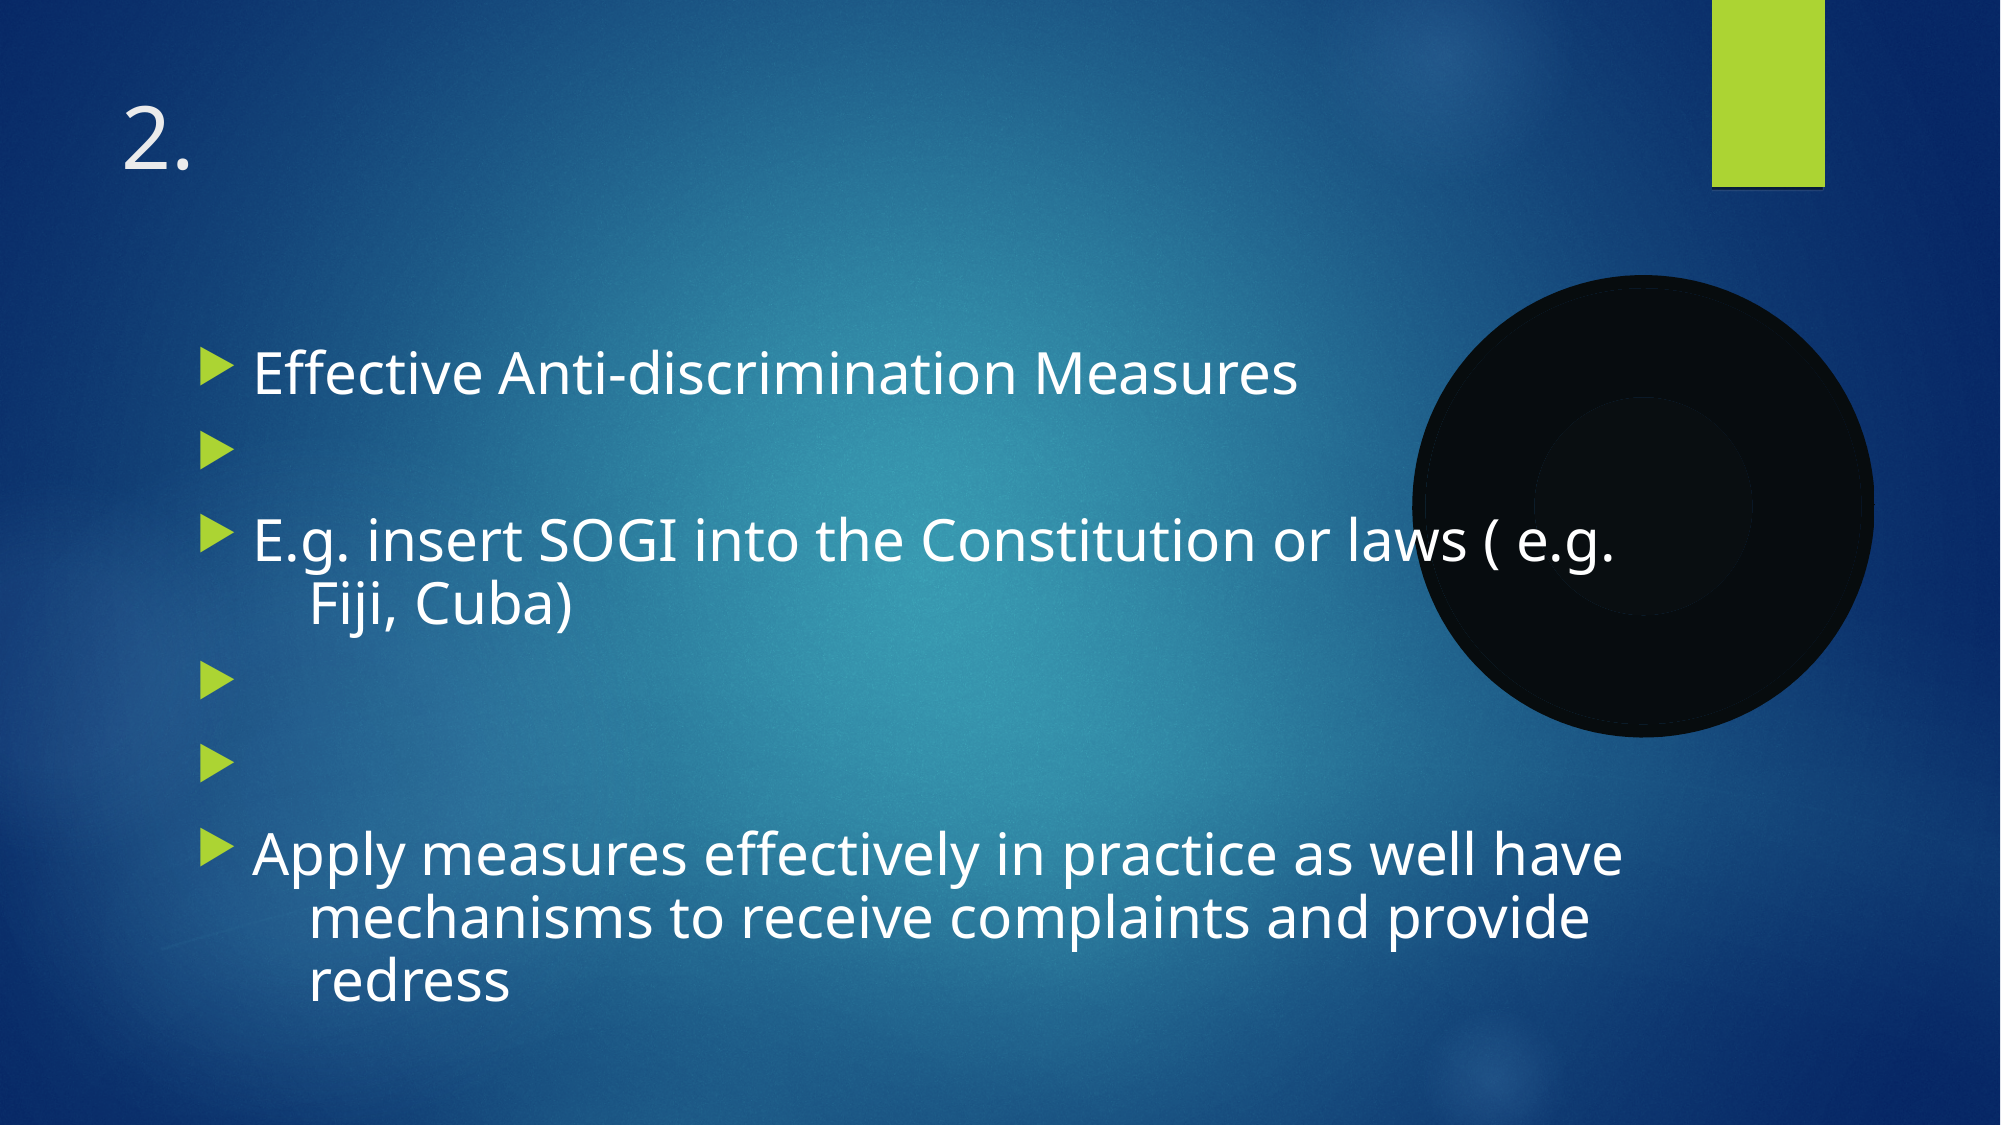

# 2.
Effective Anti-discrimination Measures
E.g. insert SOGI into the Constitution or laws ( e.g. Fiji, Cuba)
Apply measures effectively in practice as well have mechanisms to receive complaints and provide redress